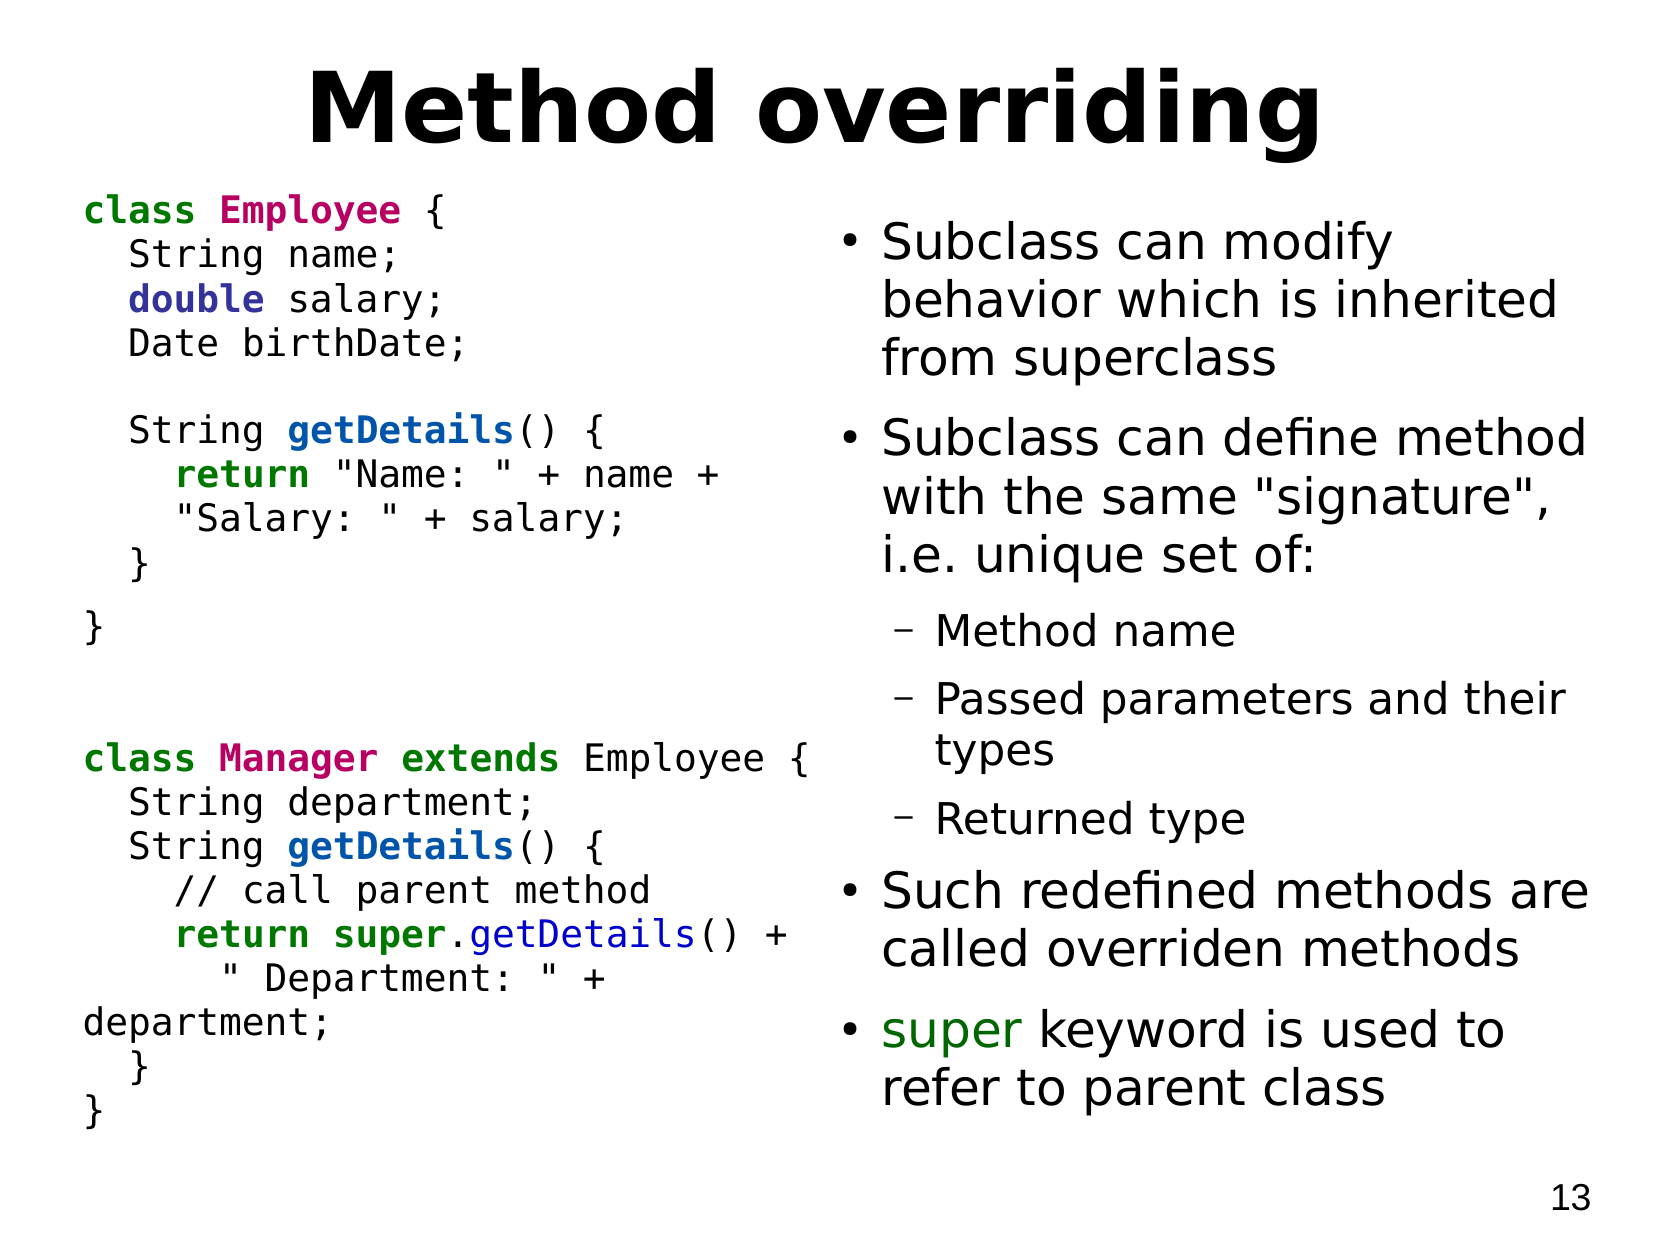

# Method overriding
class Employee {
 String name;
 double salary;
 Date birthDate;
 String getDetails() {
 return "Name: " + name +
 "Salary: " + salary;
 }
}
class Manager extends Employee {
 String department;
 String getDetails() {
 // call parent method
 return super.getDetails() + " Department: " + department;
 }
}
Subclass can modify behavior which is inherited from superclass
Subclass can define method with the same "signature", i.e. unique set of:
Method name
Passed parameters and their types
Returned type
Such redefined methods are called overriden methods
super keyword is used to refer to parent class